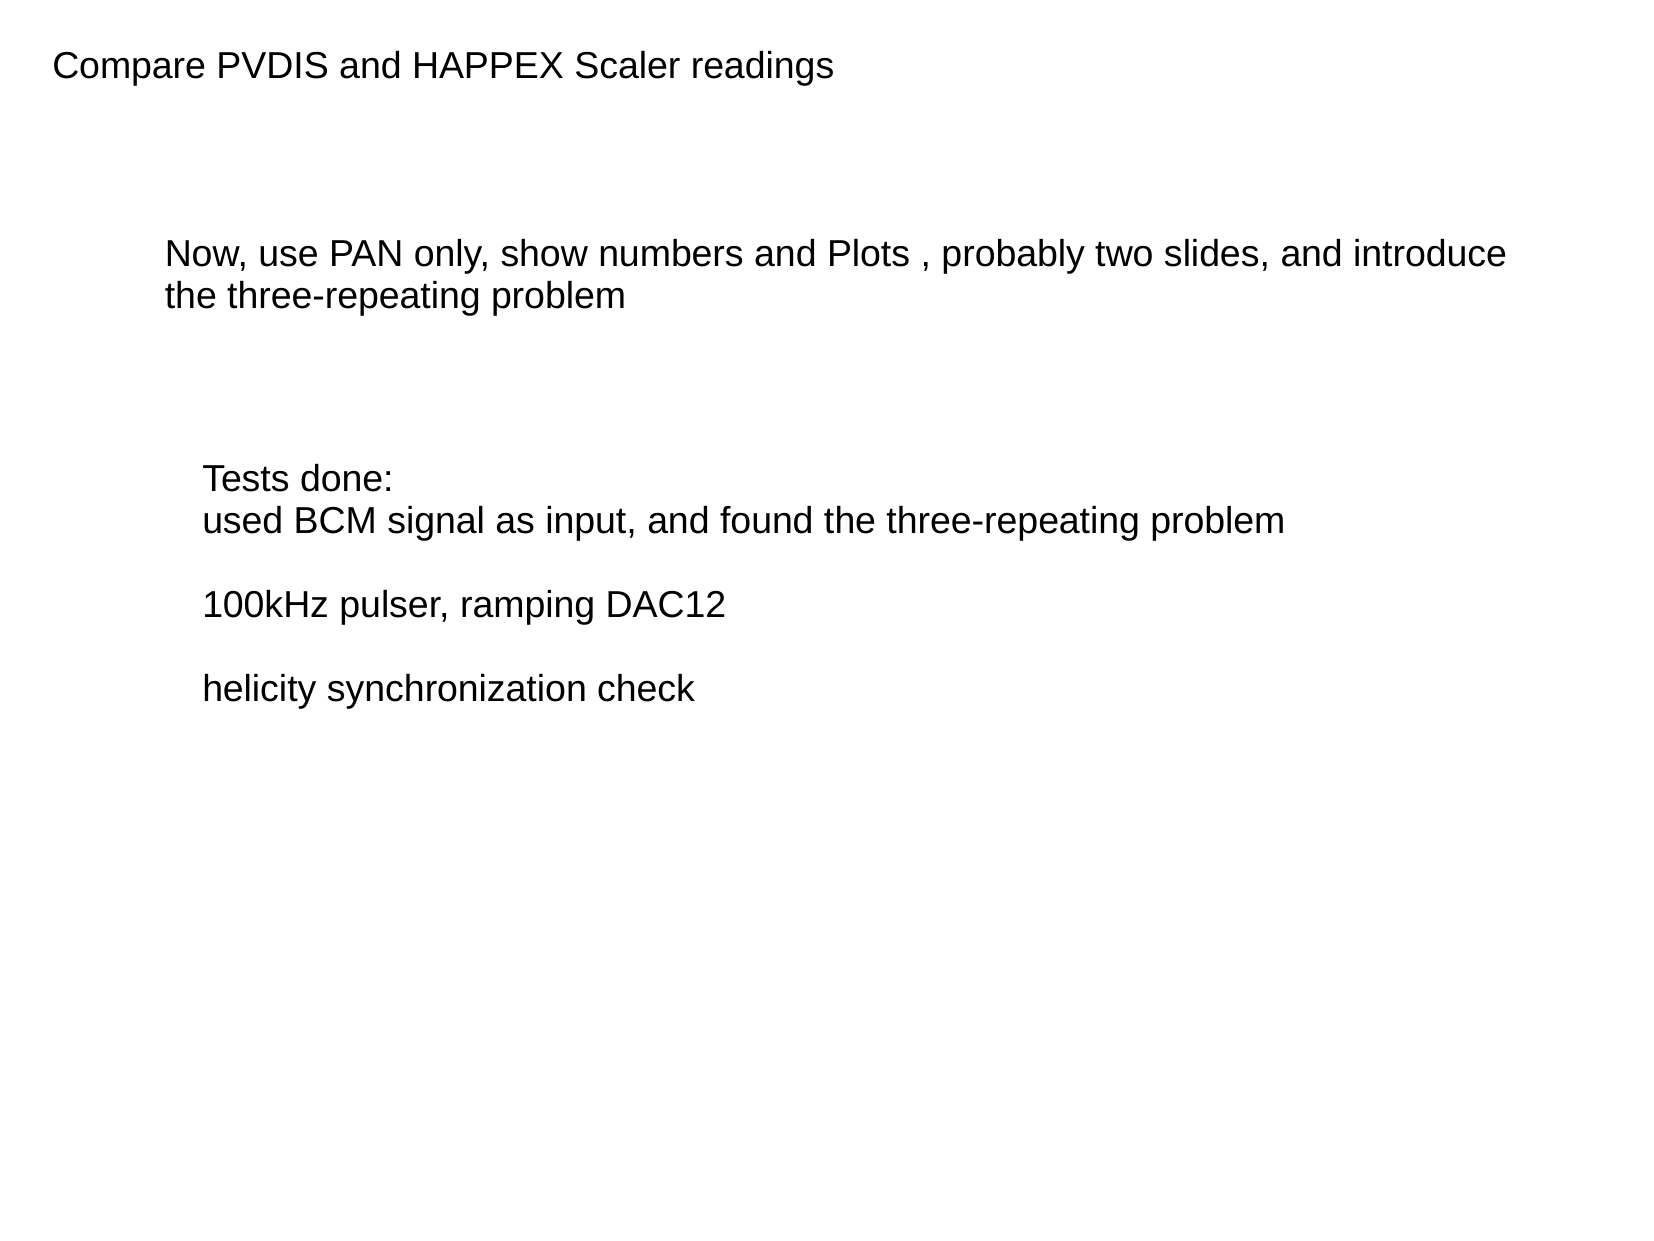

Compare PVDIS and HAPPEX Scaler readings
Now, use PAN only, show numbers and Plots , probably two slides, and introduce the three-repeating problem
Tests done:
used BCM signal as input, and found the three-repeating problem
100kHz pulser, ramping DAC12
helicity synchronization check